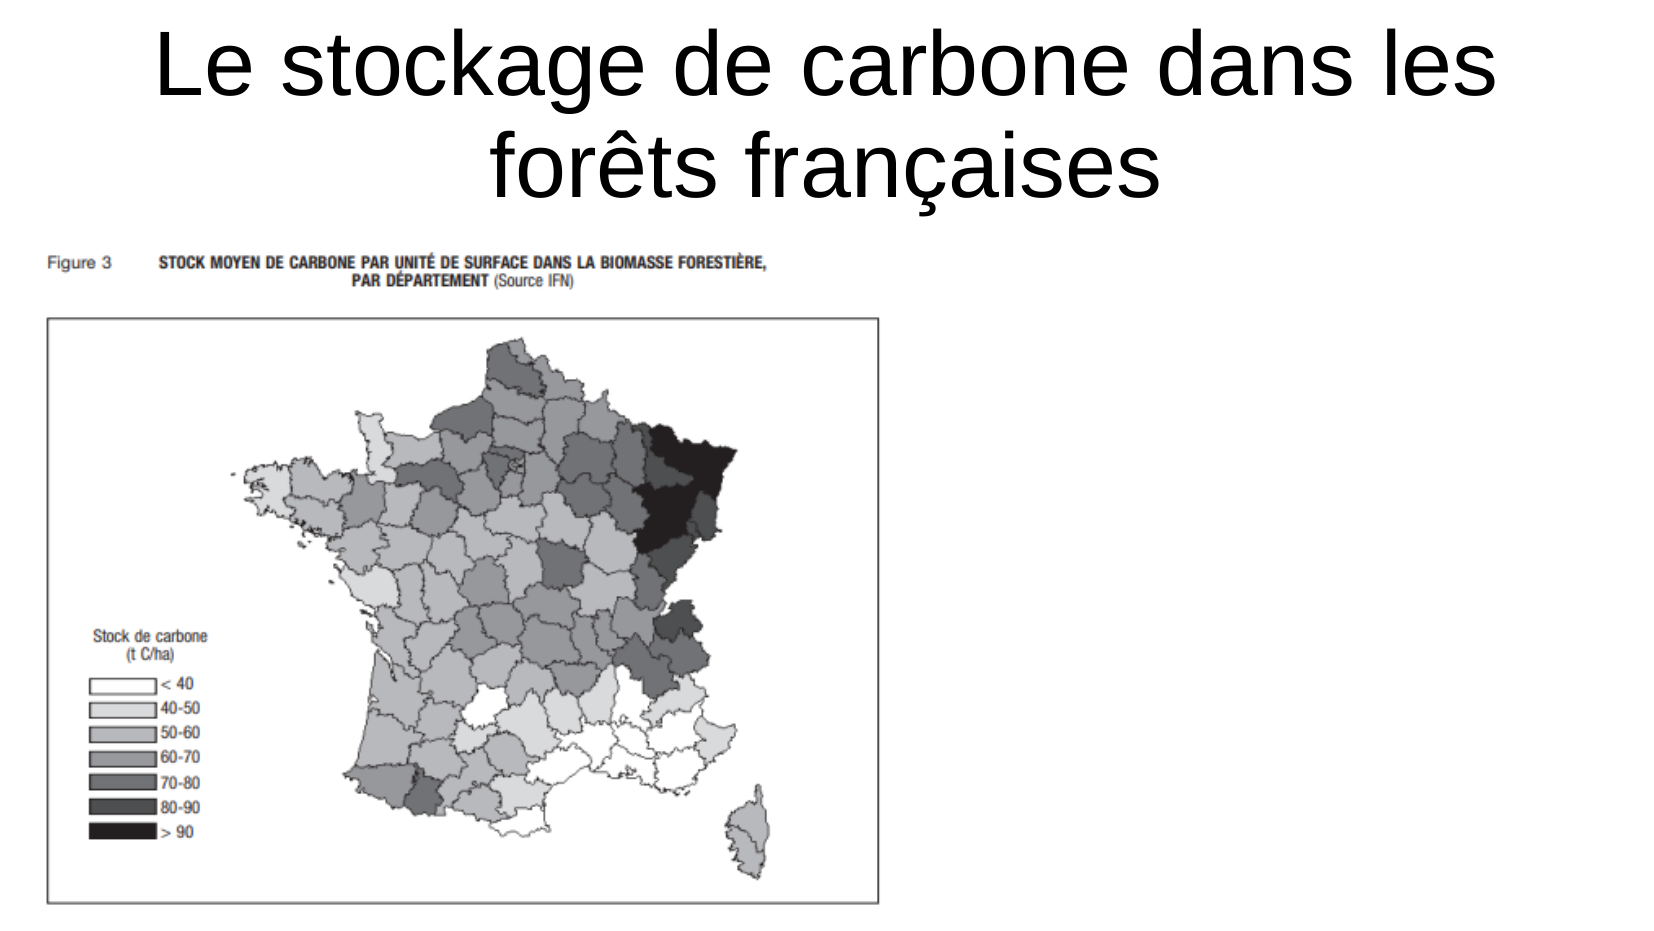

# Le stockage de carbone dans les forêts françaises